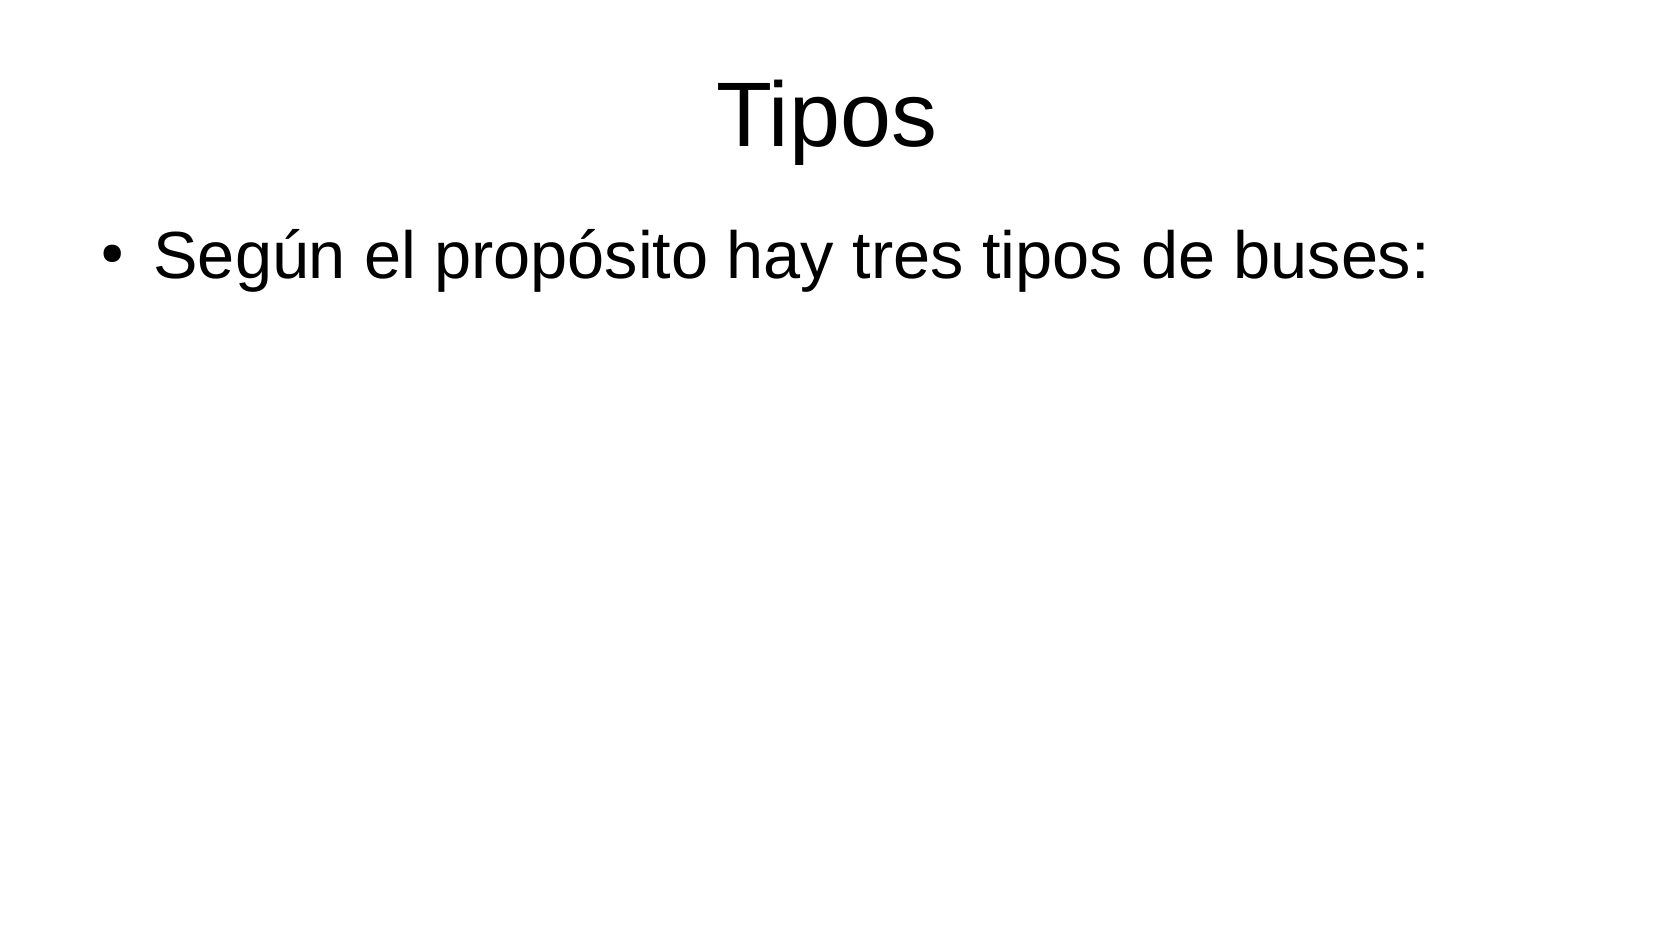

# Tipos
Según el propósito hay tres tipos de buses: